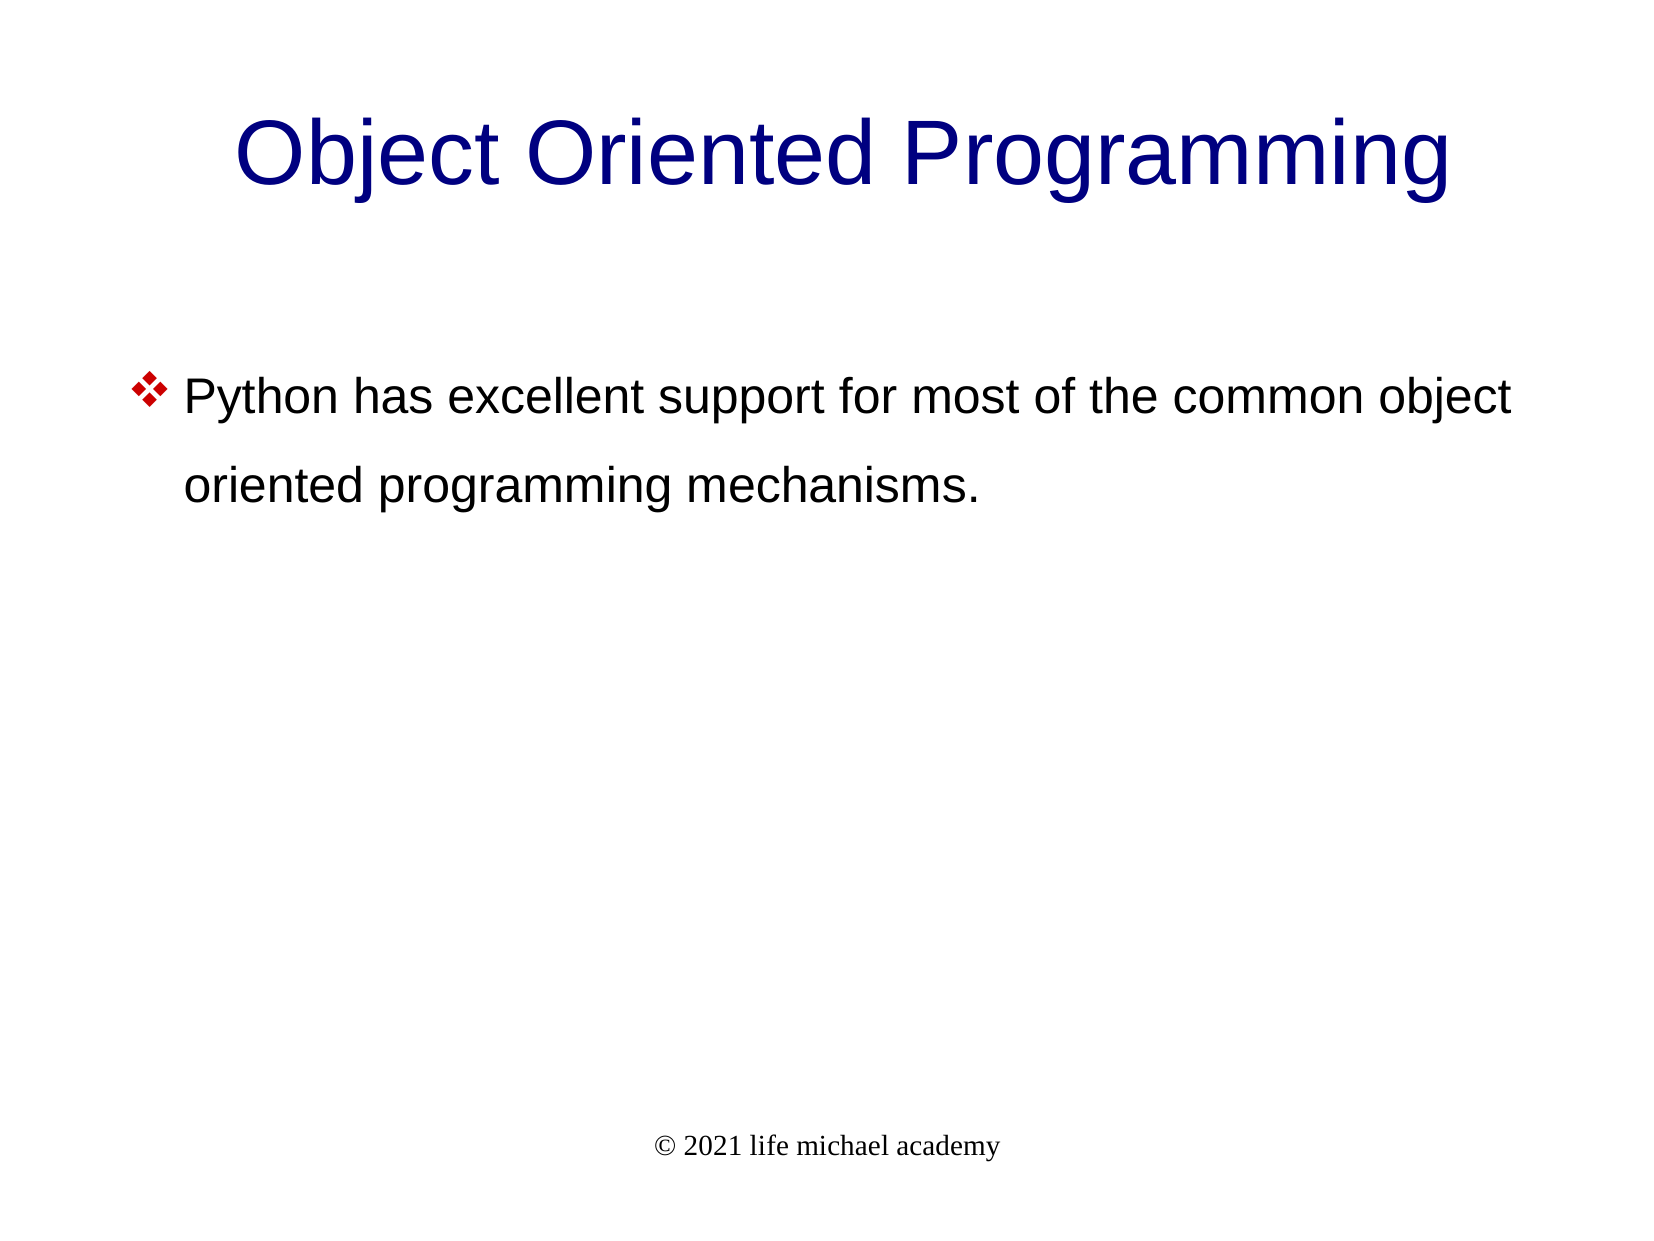

# Object Oriented Programming
Python has excellent support for most of the common object oriented programming mechanisms.
© 2021 life michael academy